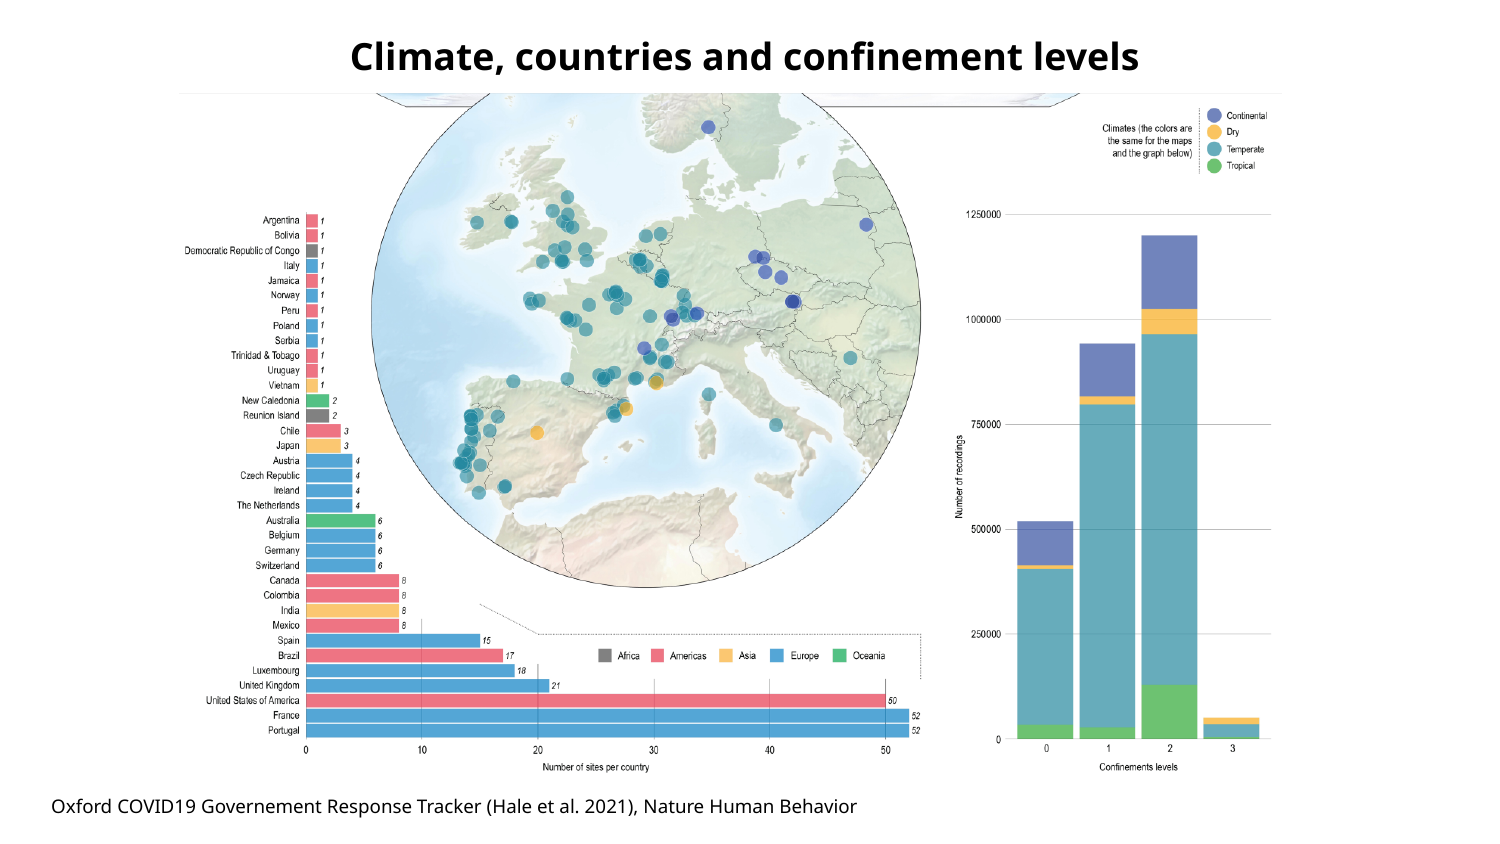

Climate, countries and confinement levels
Oxford COVID19 Governement Response Tracker (Hale et al. 2021), Nature Human Behavior